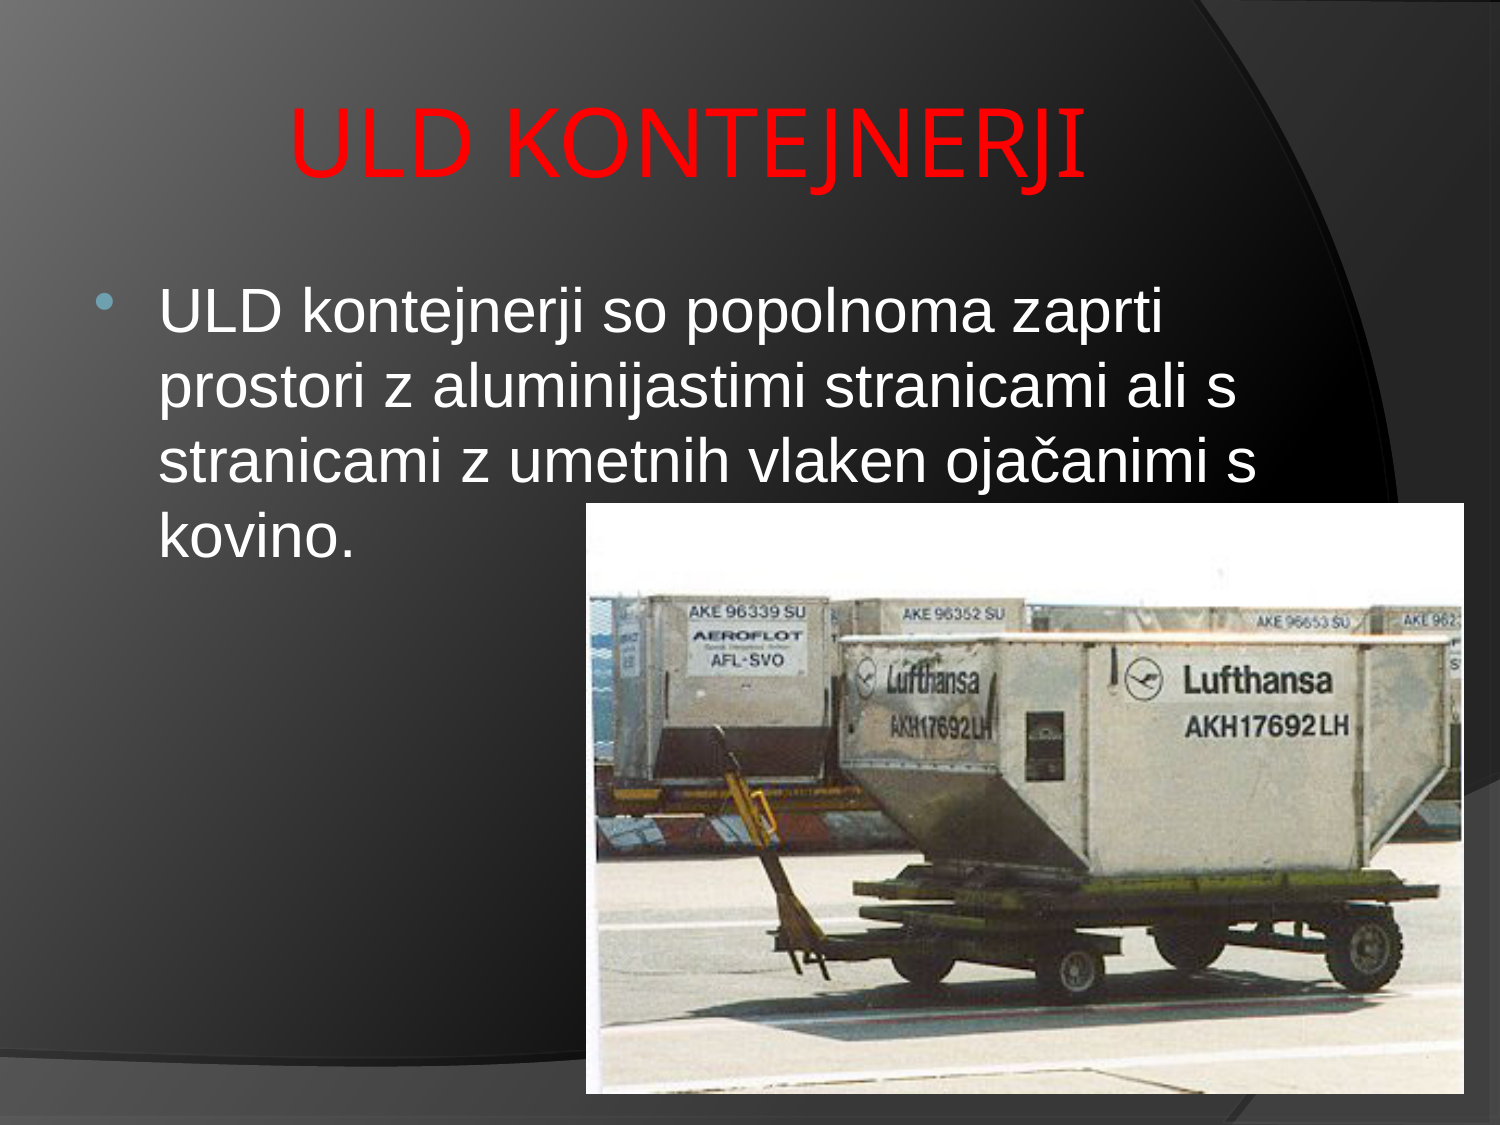

# ULD KONTEJNERJI
ULD kontejnerji so popolnoma zaprti prostori z aluminijastimi stranicami ali s stranicami z umetnih vlaken ojačanimi s kovino.